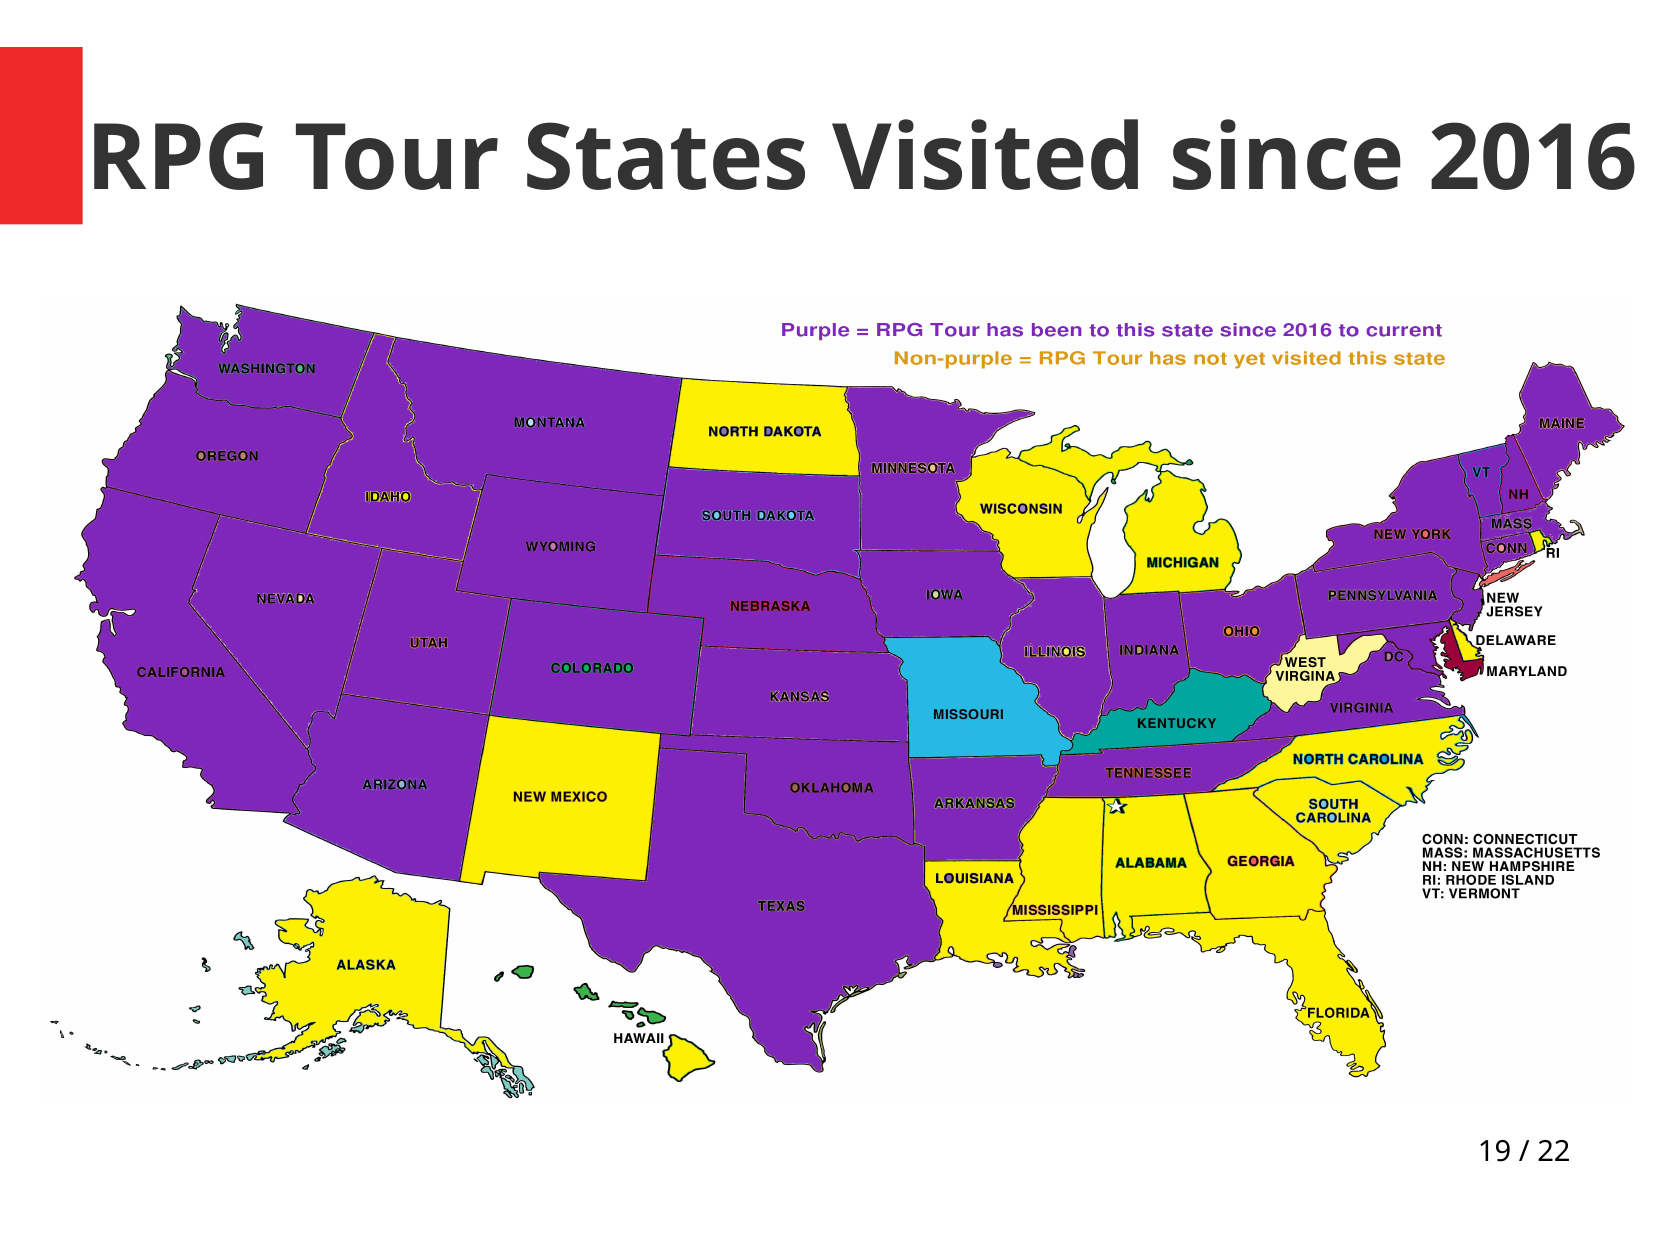

# RPG Tour States Visited since 2016
19